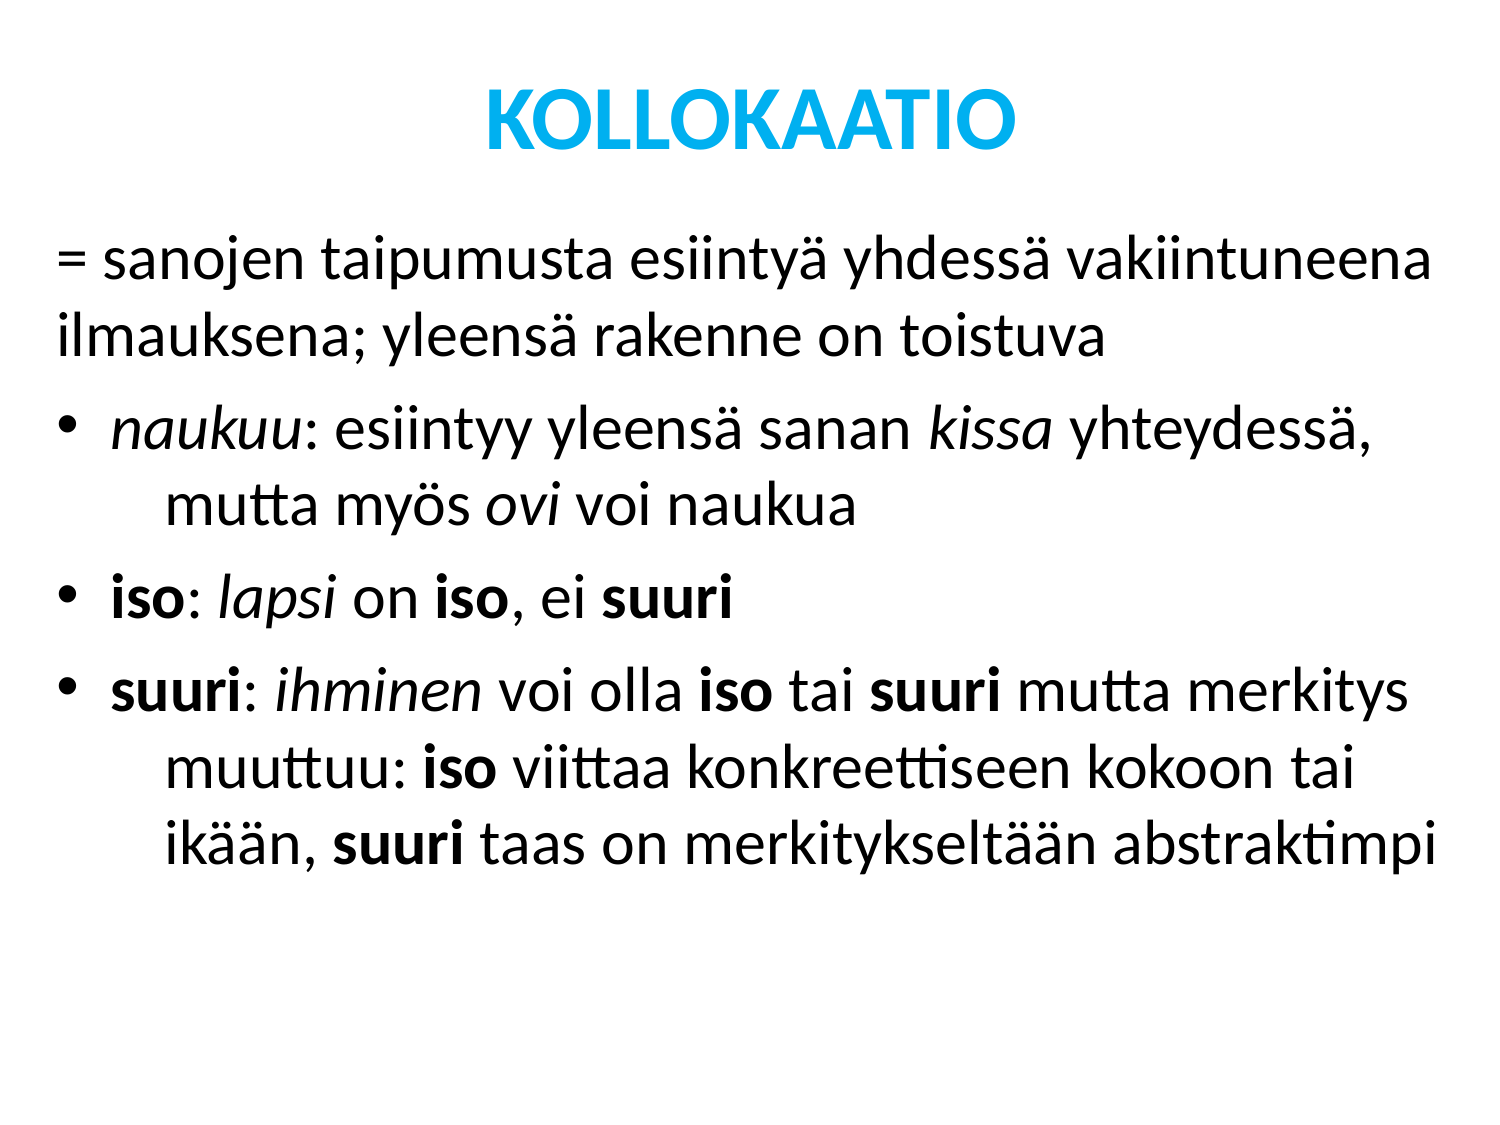

# KOLLOKAATIO
= sanojen taipumusta esiintyä yhdessä vakiintuneena ilmauksena; yleensä rakenne on toistuva
naukuu: esiintyy yleensä sanan kissa yhteydessä, mutta myös ovi voi naukua
iso: lapsi on iso, ei suuri
suuri: ihminen voi olla iso tai suuri mutta merkitys muuttuu: iso viittaa konkreettiseen kokoon tai ikään, suuri taas on merkitykseltään abstraktimpi